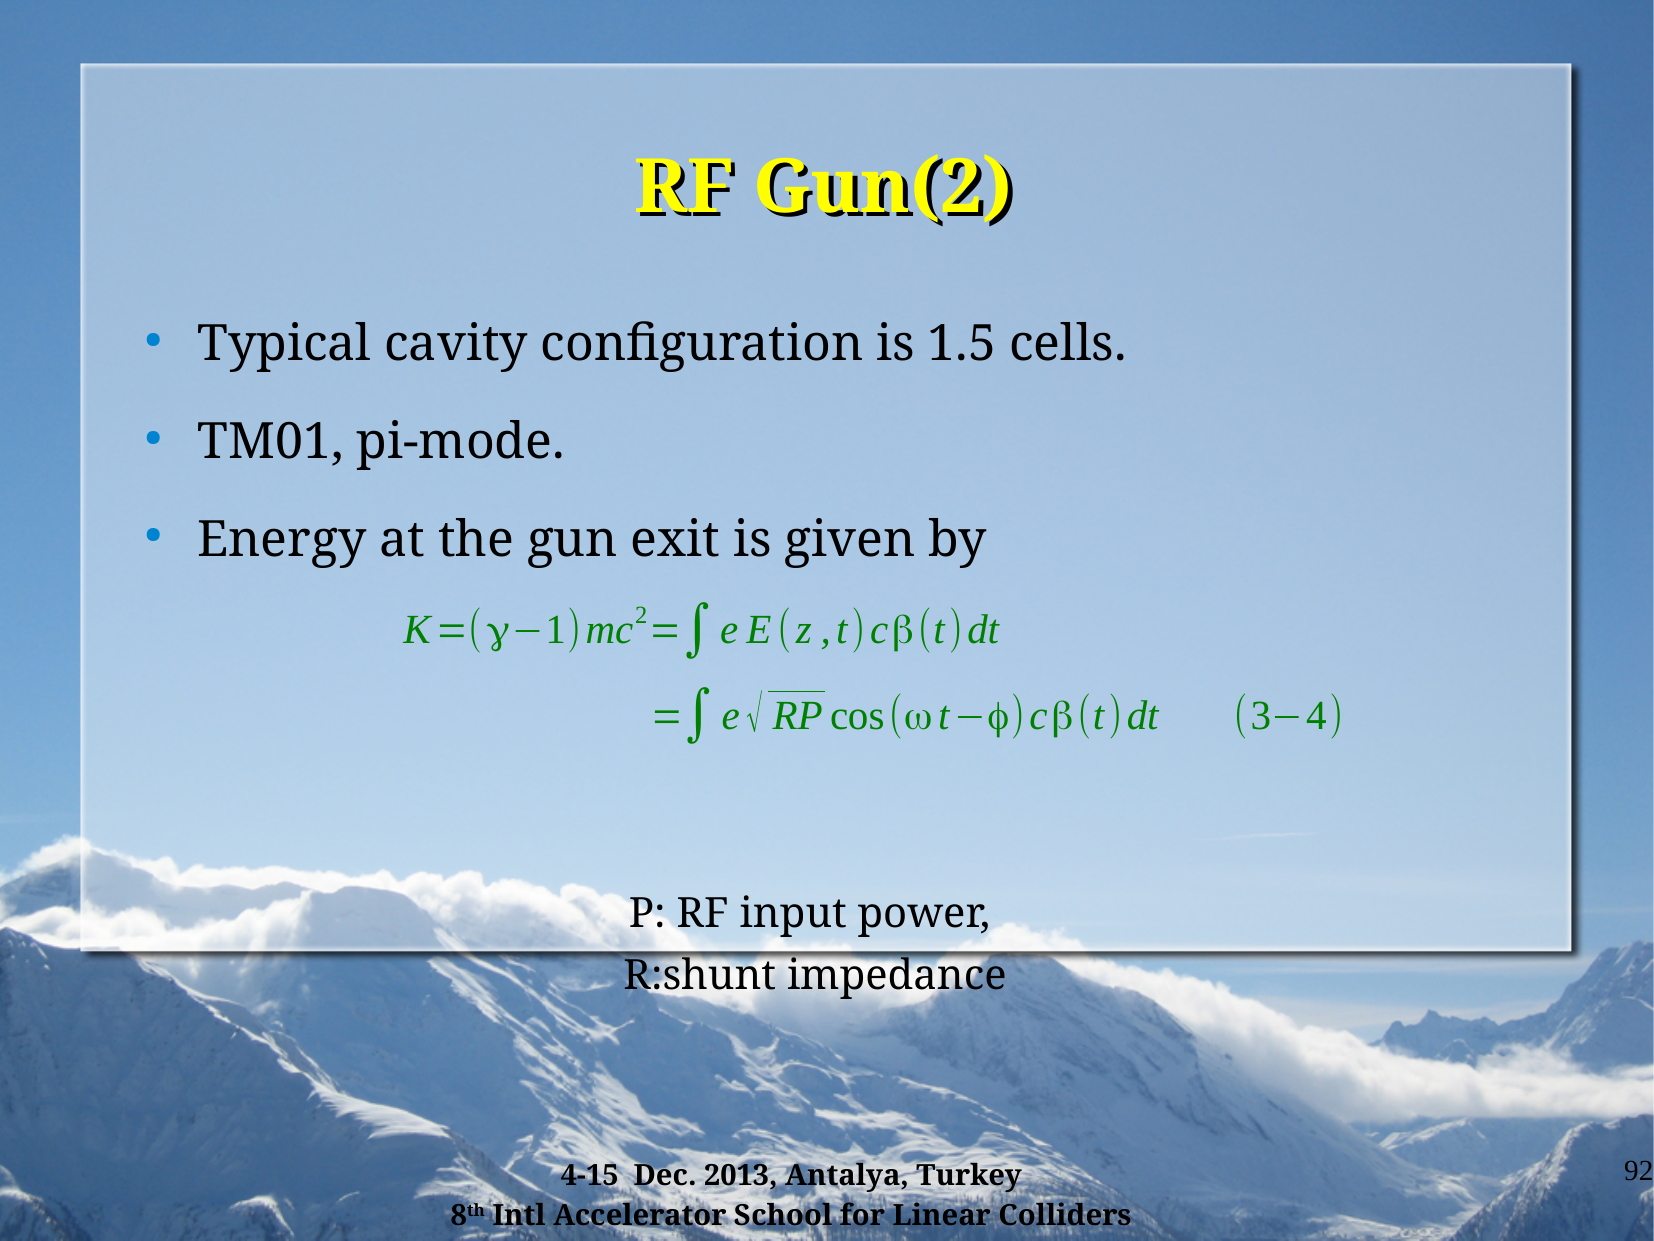

# RF Gun(2)
Typical cavity configuration is 1.5 cells.
TM01, pi-mode.
Energy at the gun exit is given by
P: RF input power,
R:shunt impedance
92